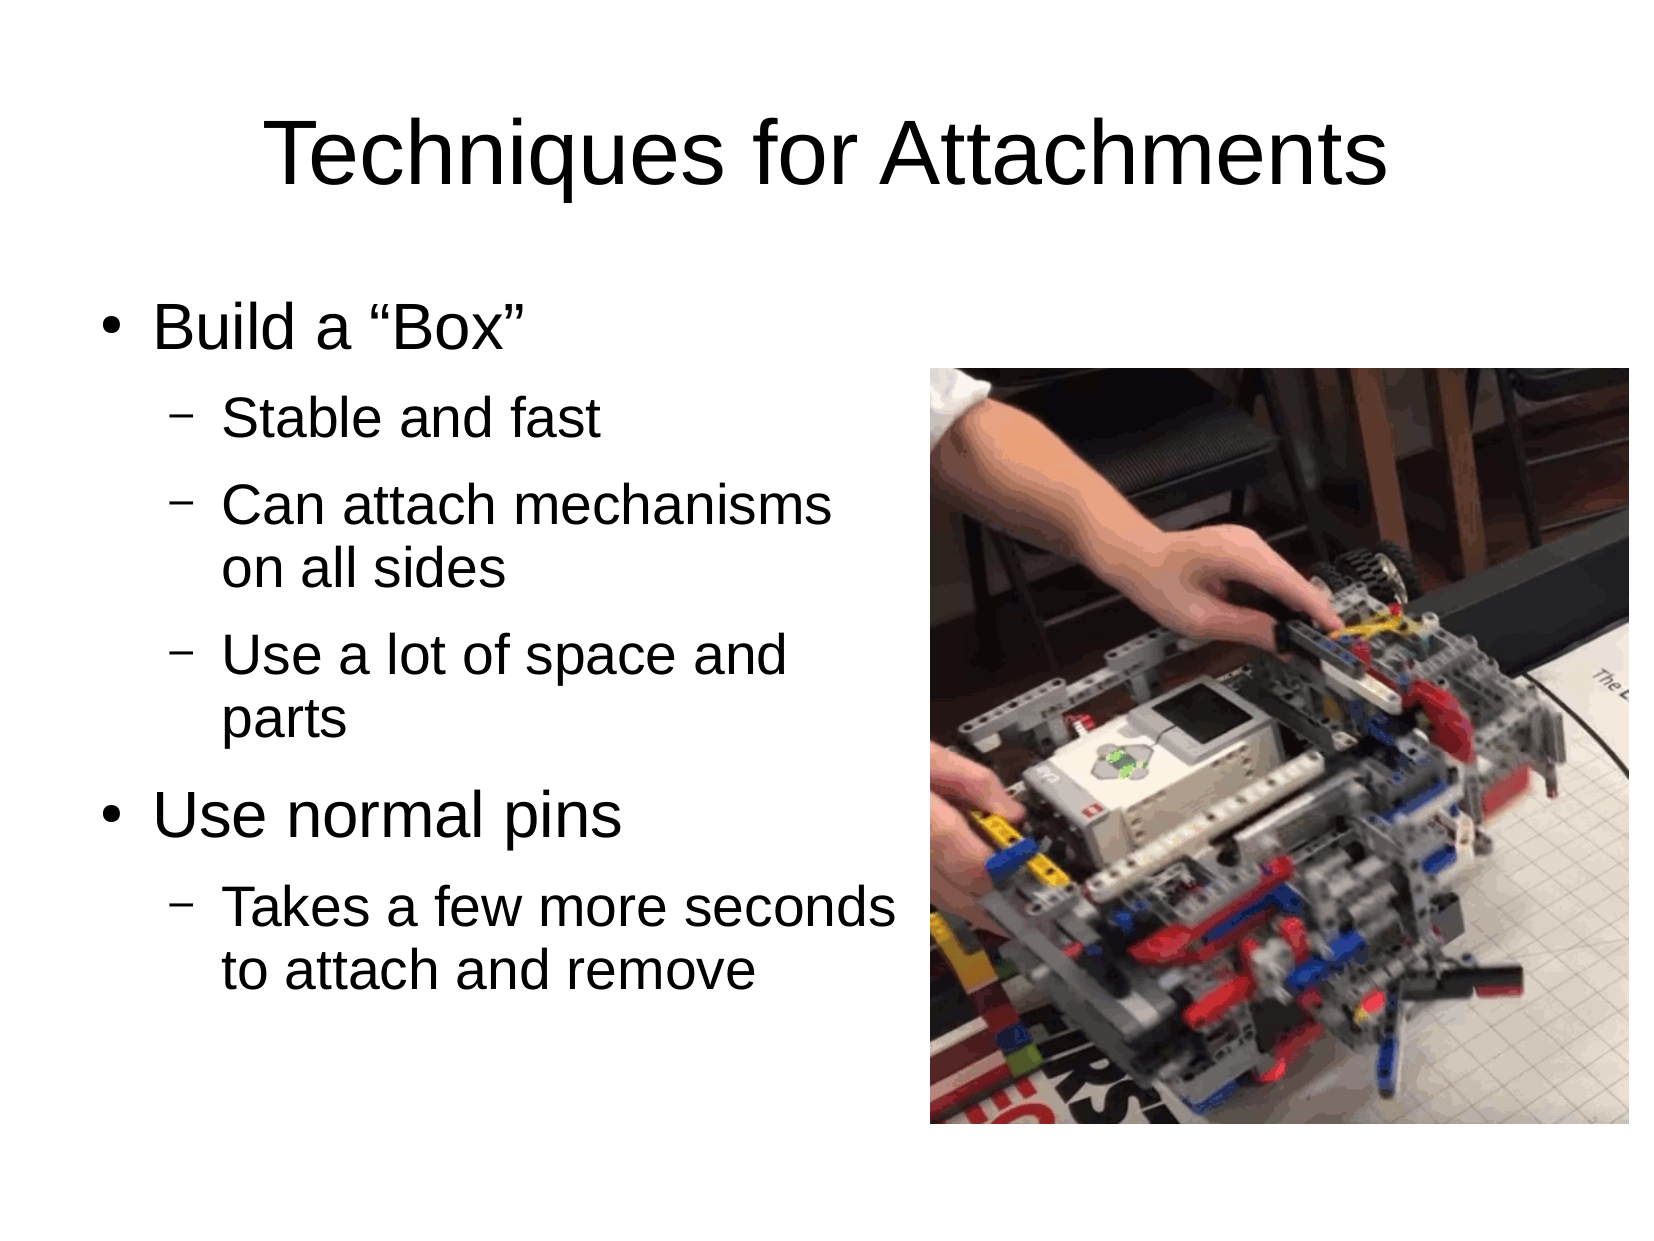

# Techniques for Attachments
Build a “Box”
Stable and fast
Can attach mechanisms
on all sides
Use a lot of space and
parts
Use normal pins
Takes a few more seconds
to attach and remove